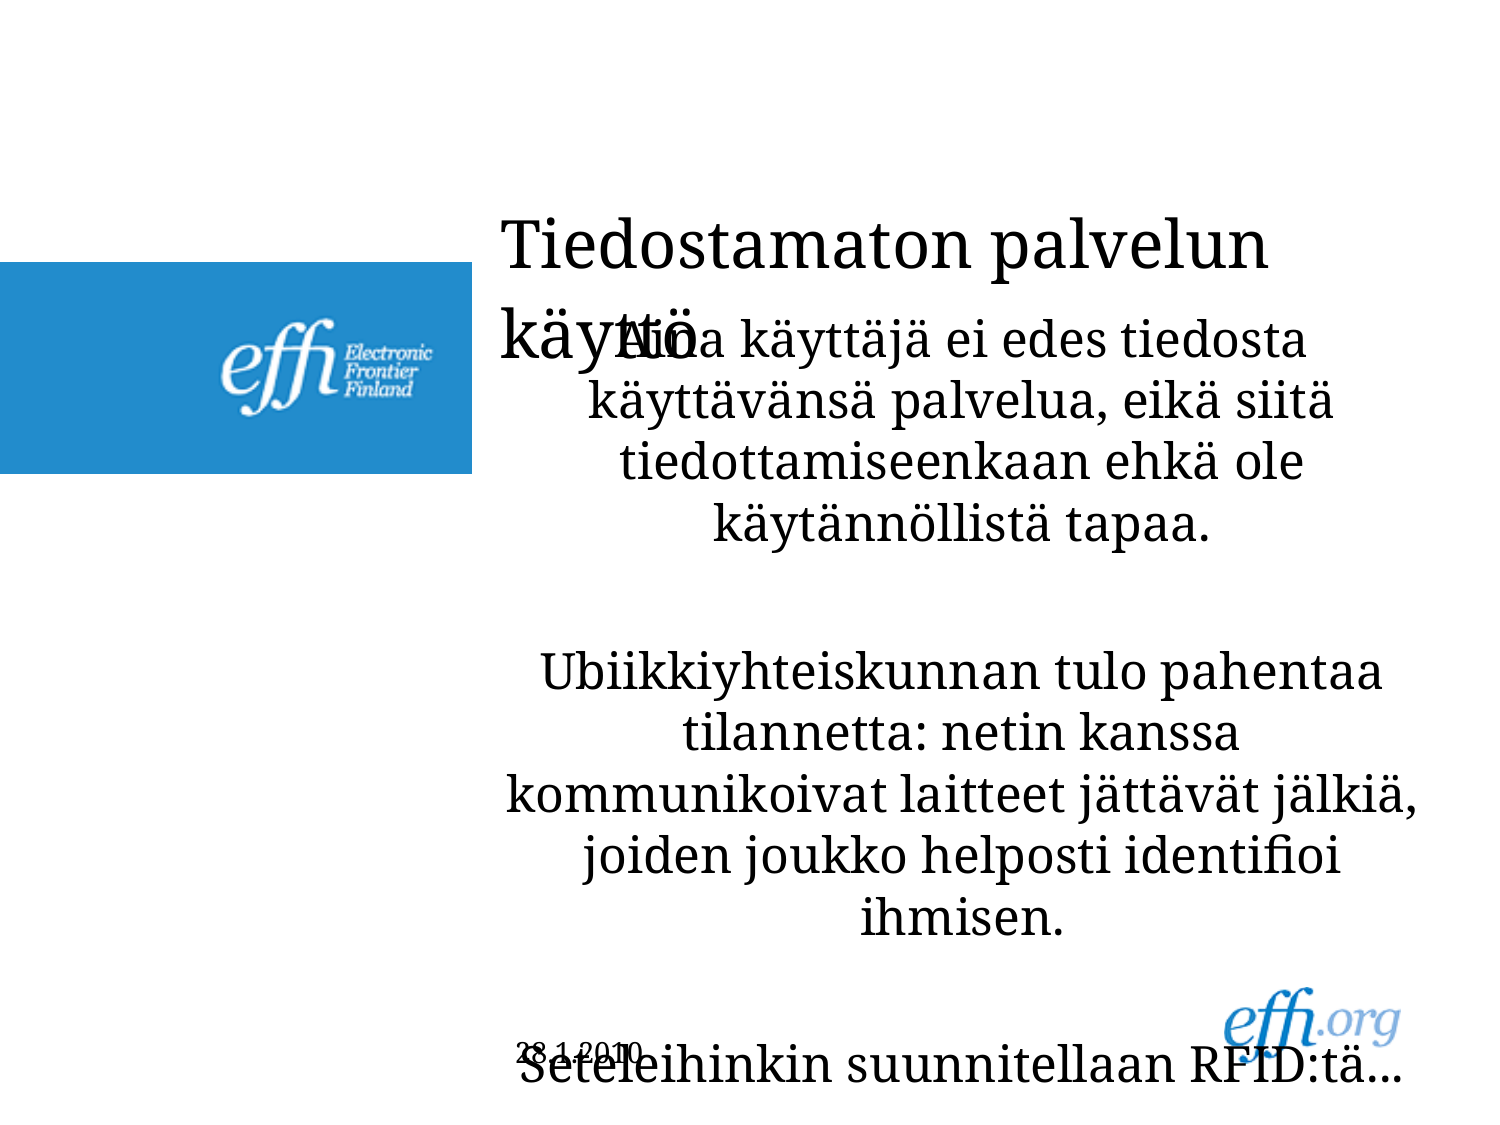

# Tiedostamaton palvelun käyttö
Aina käyttäjä ei edes tiedosta käyttävänsä palvelua, eikä siitä tiedottamiseenkaan ehkä ole käytännöllistä tapaa.
Ubiikkiyhteiskunnan tulo pahentaa tilannetta: netin kanssa kommunikoivat laitteet jättävät jälkiä, joiden joukko helposti identifioi ihmisen.
Seteleihinkin suunnitellaan RFID:tä...